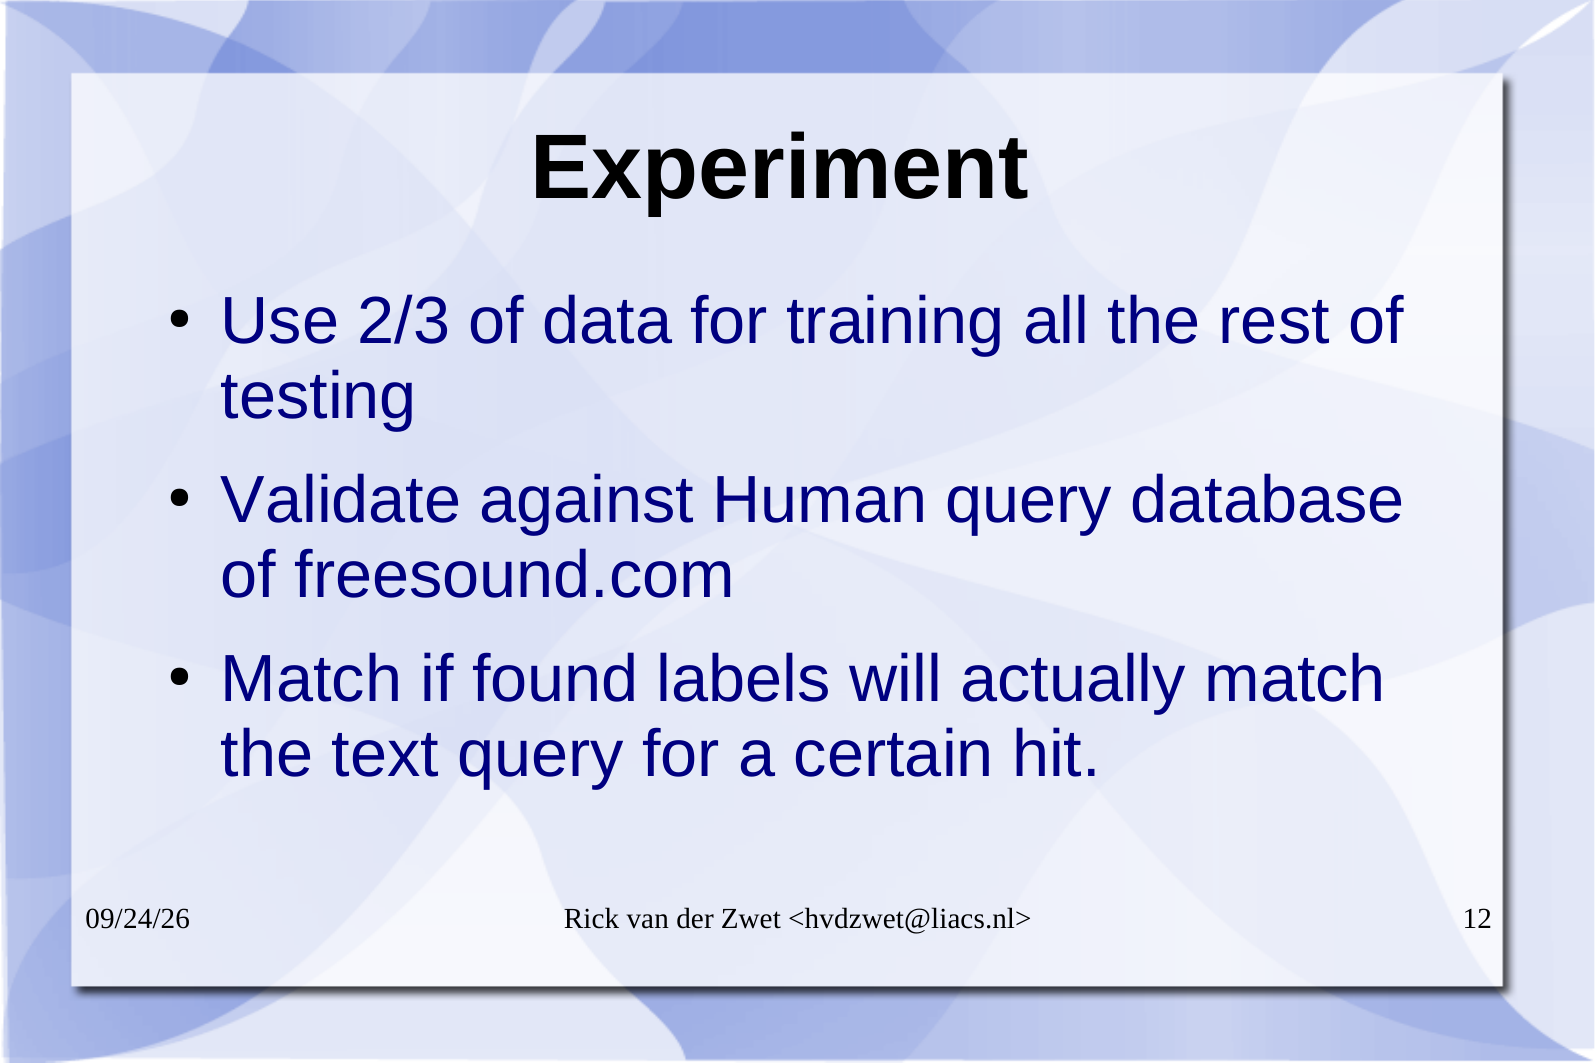

# Experiment
Use 2/3 of data for training all the rest of testing
Validate against Human query database of freesound.com
Match if found labels will actually match the text query for a certain hit.
Rick van der Zwet <hvdzwet@liacs.nl>
12